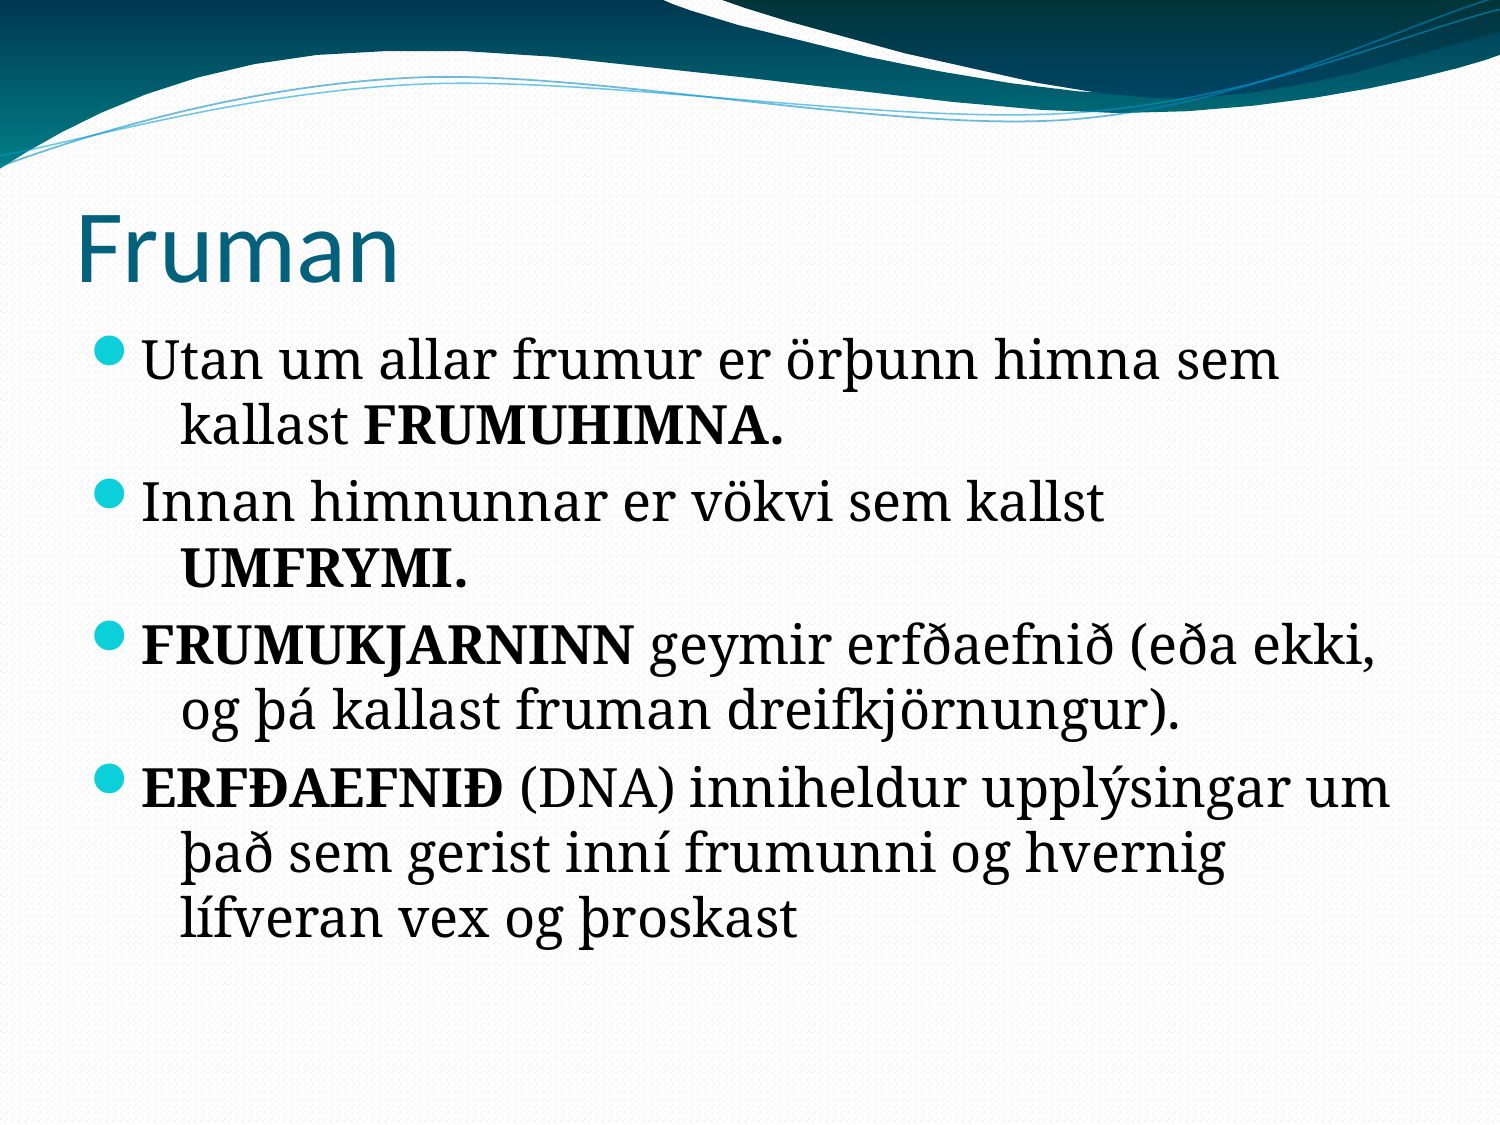

# Fruman
Utan um allar frumur er örþunn himna sem kallast FRUMUHIMNA.
Innan himnunnar er vökvi sem kallst UMFRYMI.
FRUMUKJARNINN geymir erfðaefnið (eða ekki, og þá kallast fruman dreifkjörnungur).
ERFÐAEFNIÐ (DNA) inniheldur upplýsingar um það sem gerist inní frumunni og hvernig lífveran vex og þroskast